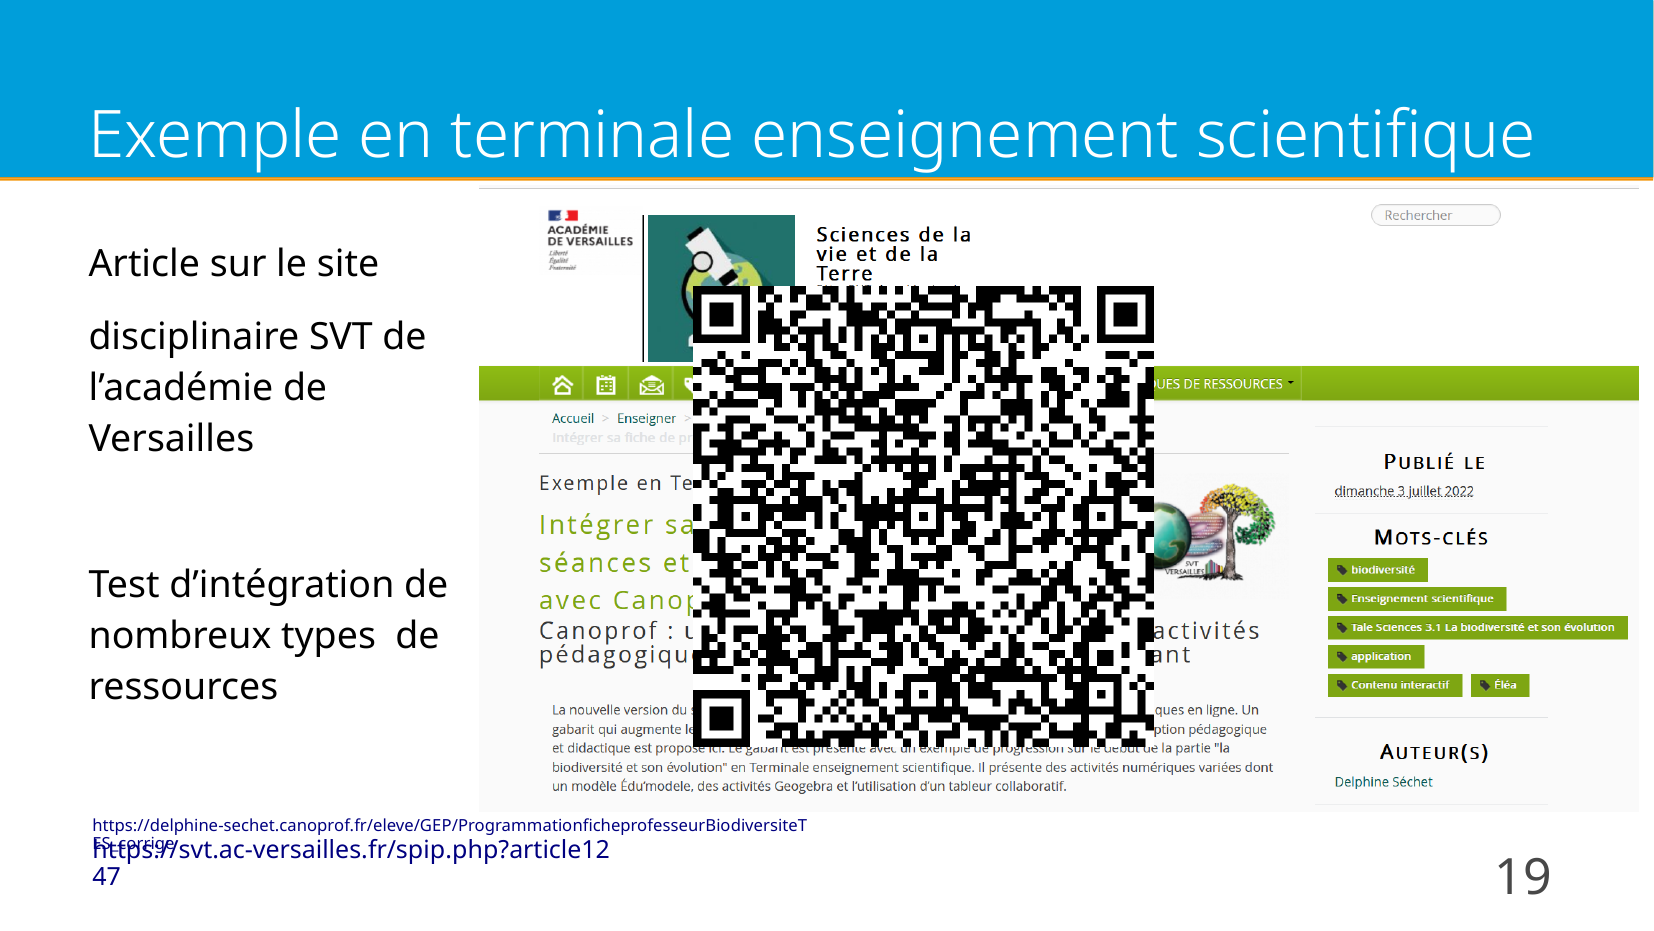

# Exemple en terminale enseignement scientifique
Article sur le site
disciplinaire SVT de l’académie de Versailles
Test d’intégration de nombreux types de ressources
https://svt.ac-versailles.fr/spip.php?article1247
https://delphine-sechet.canoprof.fr/eleve/GEP/ProgrammationficheprofesseurBiodiversiteTES_corrige
19